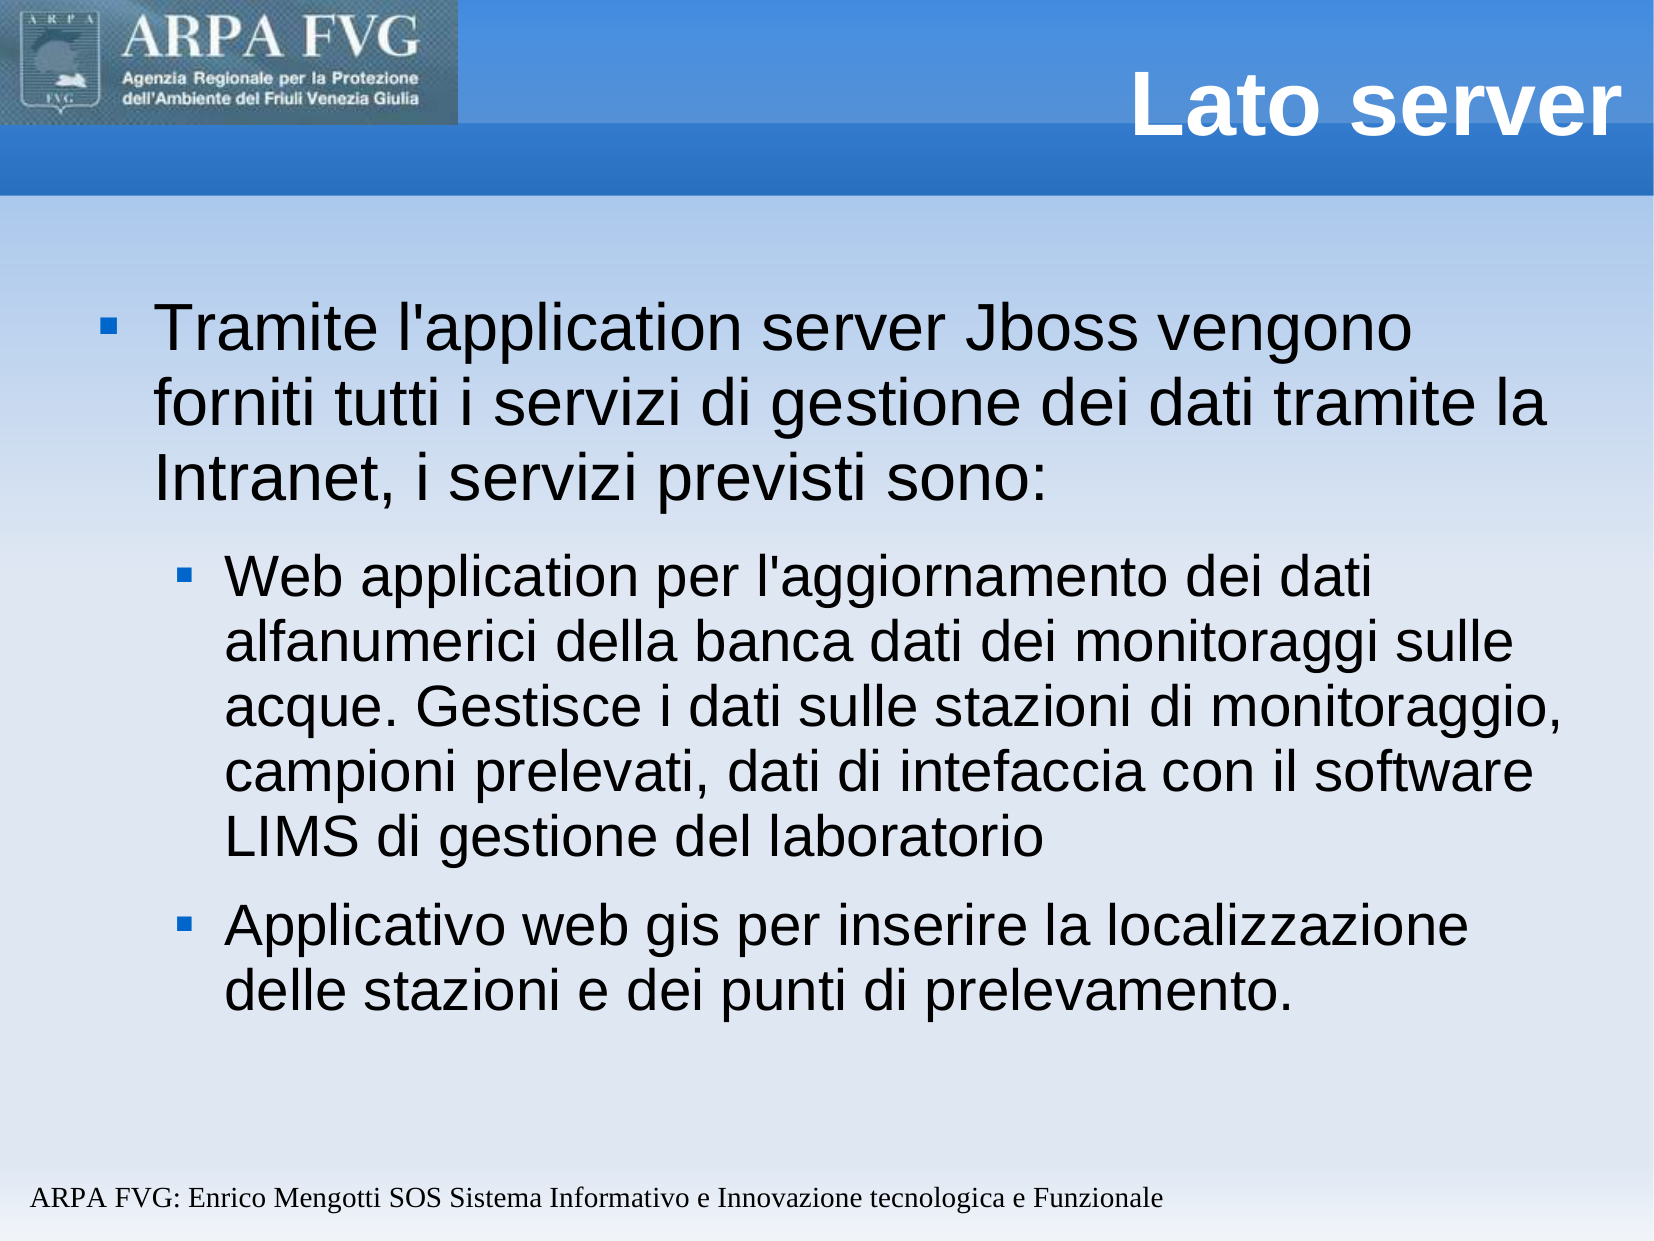

# Lato server
Tramite l'application server Jboss vengono forniti tutti i servizi di gestione dei dati tramite la Intranet, i servizi previsti sono:
Web application per l'aggiornamento dei dati alfanumerici della banca dati dei monitoraggi sulle acque. Gestisce i dati sulle stazioni di monitoraggio, campioni prelevati, dati di intefaccia con il software LIMS di gestione del laboratorio
Applicativo web gis per inserire la localizzazione delle stazioni e dei punti di prelevamento.